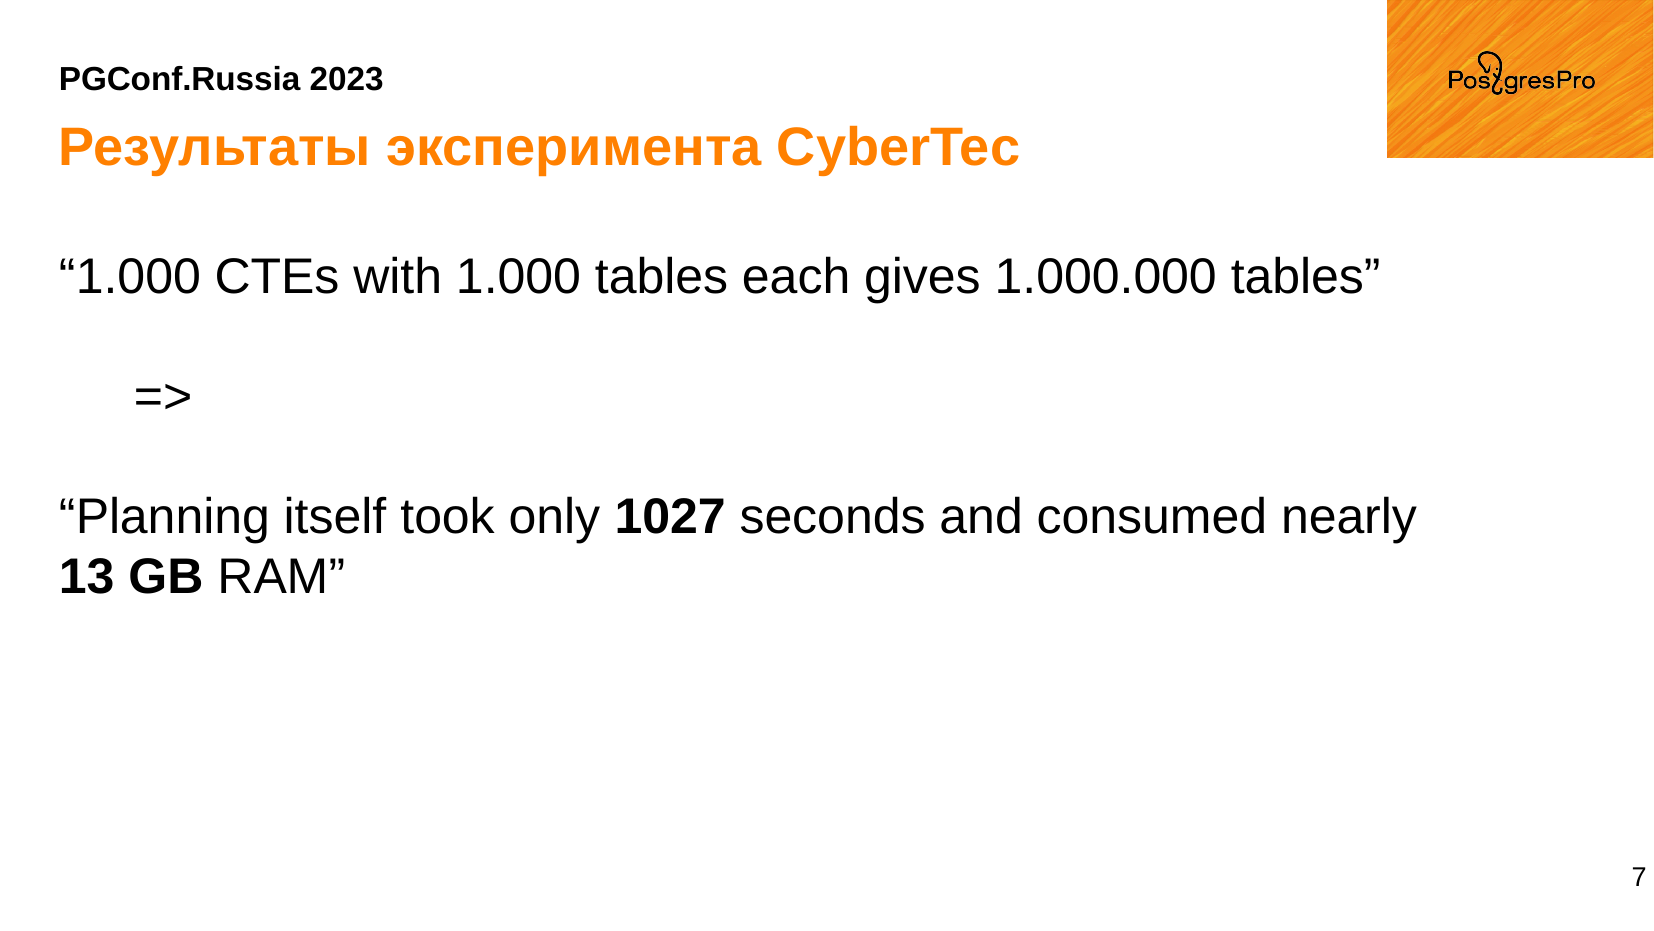

PGConf.Russia 2023
Результаты эксперимента CyberTec
“1.000 CTEs with 1.000 tables each gives 1.000.000 tables”
=>
“Planning itself took only 1027 seconds and consumed nearly
13 GB RAM”